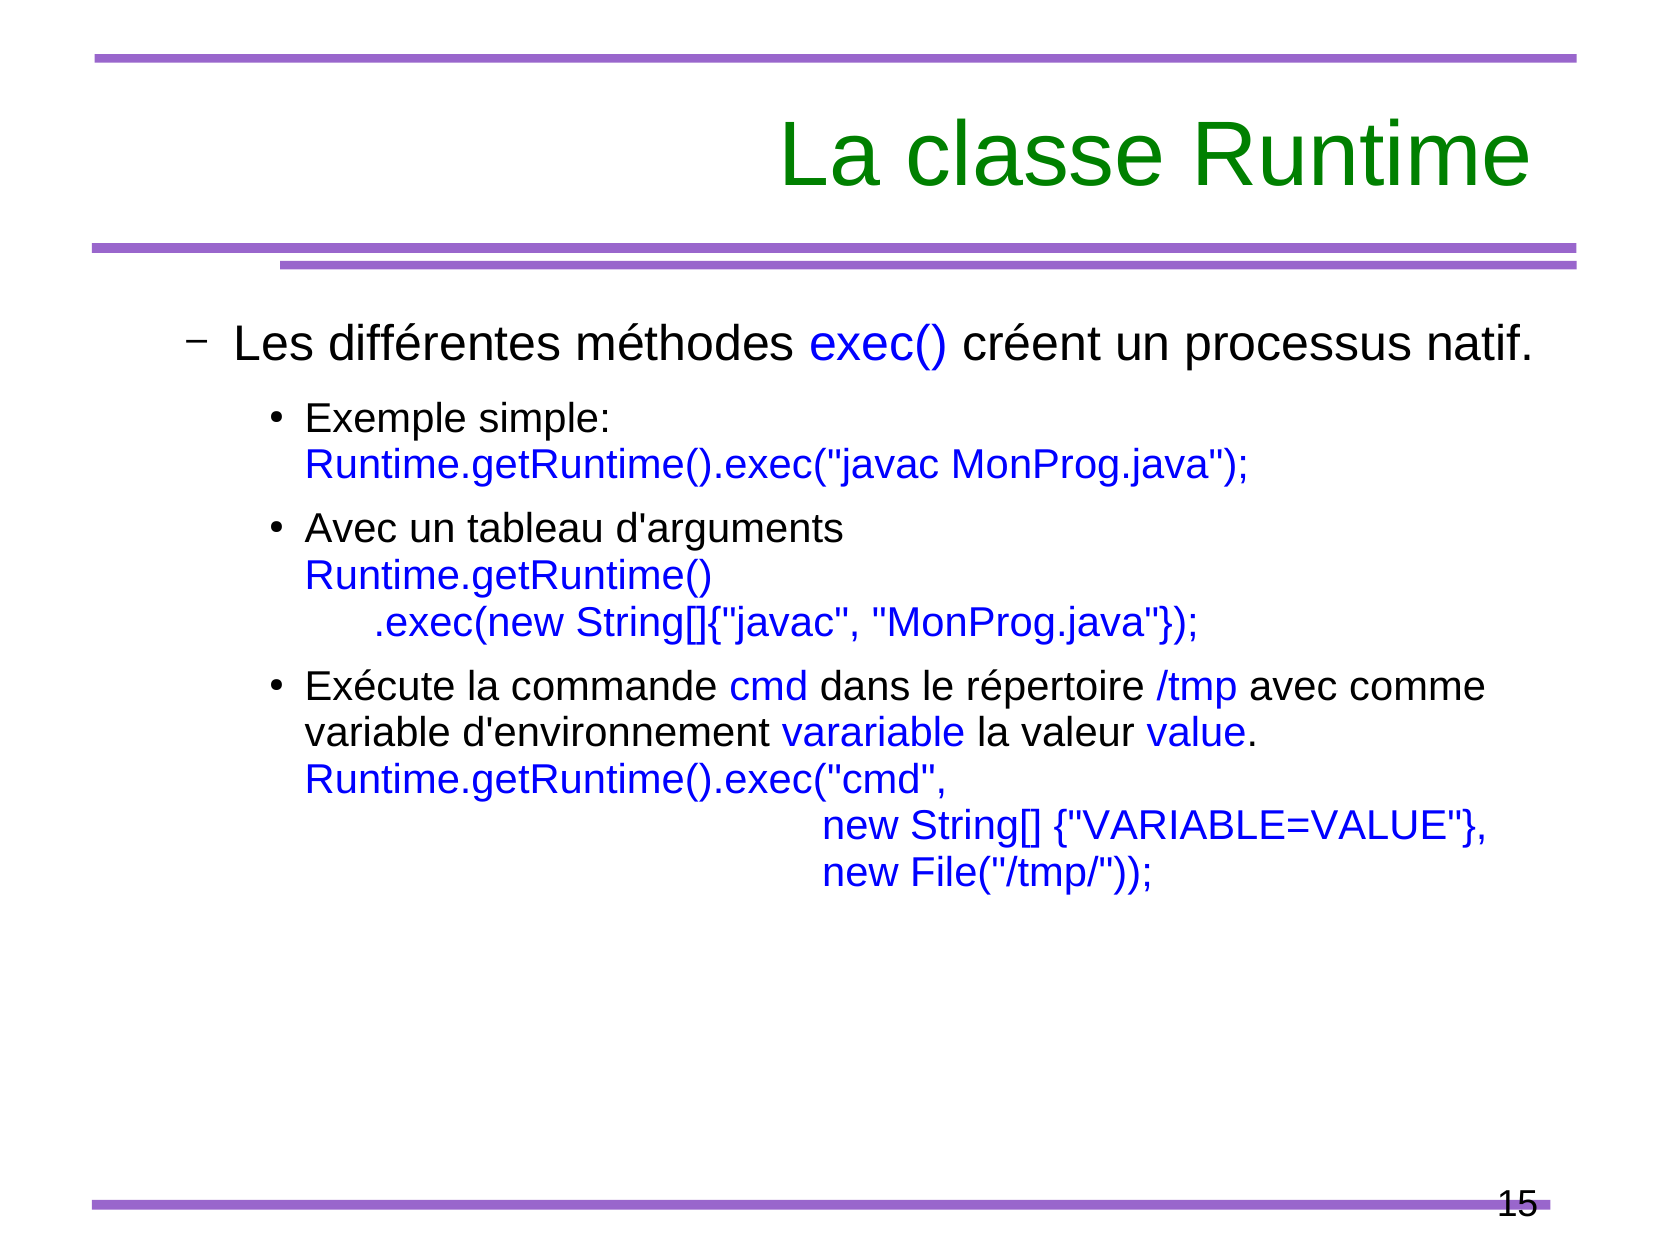

# La classe Runtime
Les différentes méthodes exec() créent un processus natif.
Exemple simple:
Runtime.getRuntime().exec("javac MonProg.java");
Avec un tableau d'arguments
Runtime.getRuntime()
 .exec(new String[]{"javac", "MonProg.java"});
Exécute la commande cmd dans le répertoire /tmp avec comme variable d'environnement varariable la valeur value.
Runtime.getRuntime().exec("cmd",
 new String[] {"VARIABLE=VALUE"},
 new File("/tmp/"));